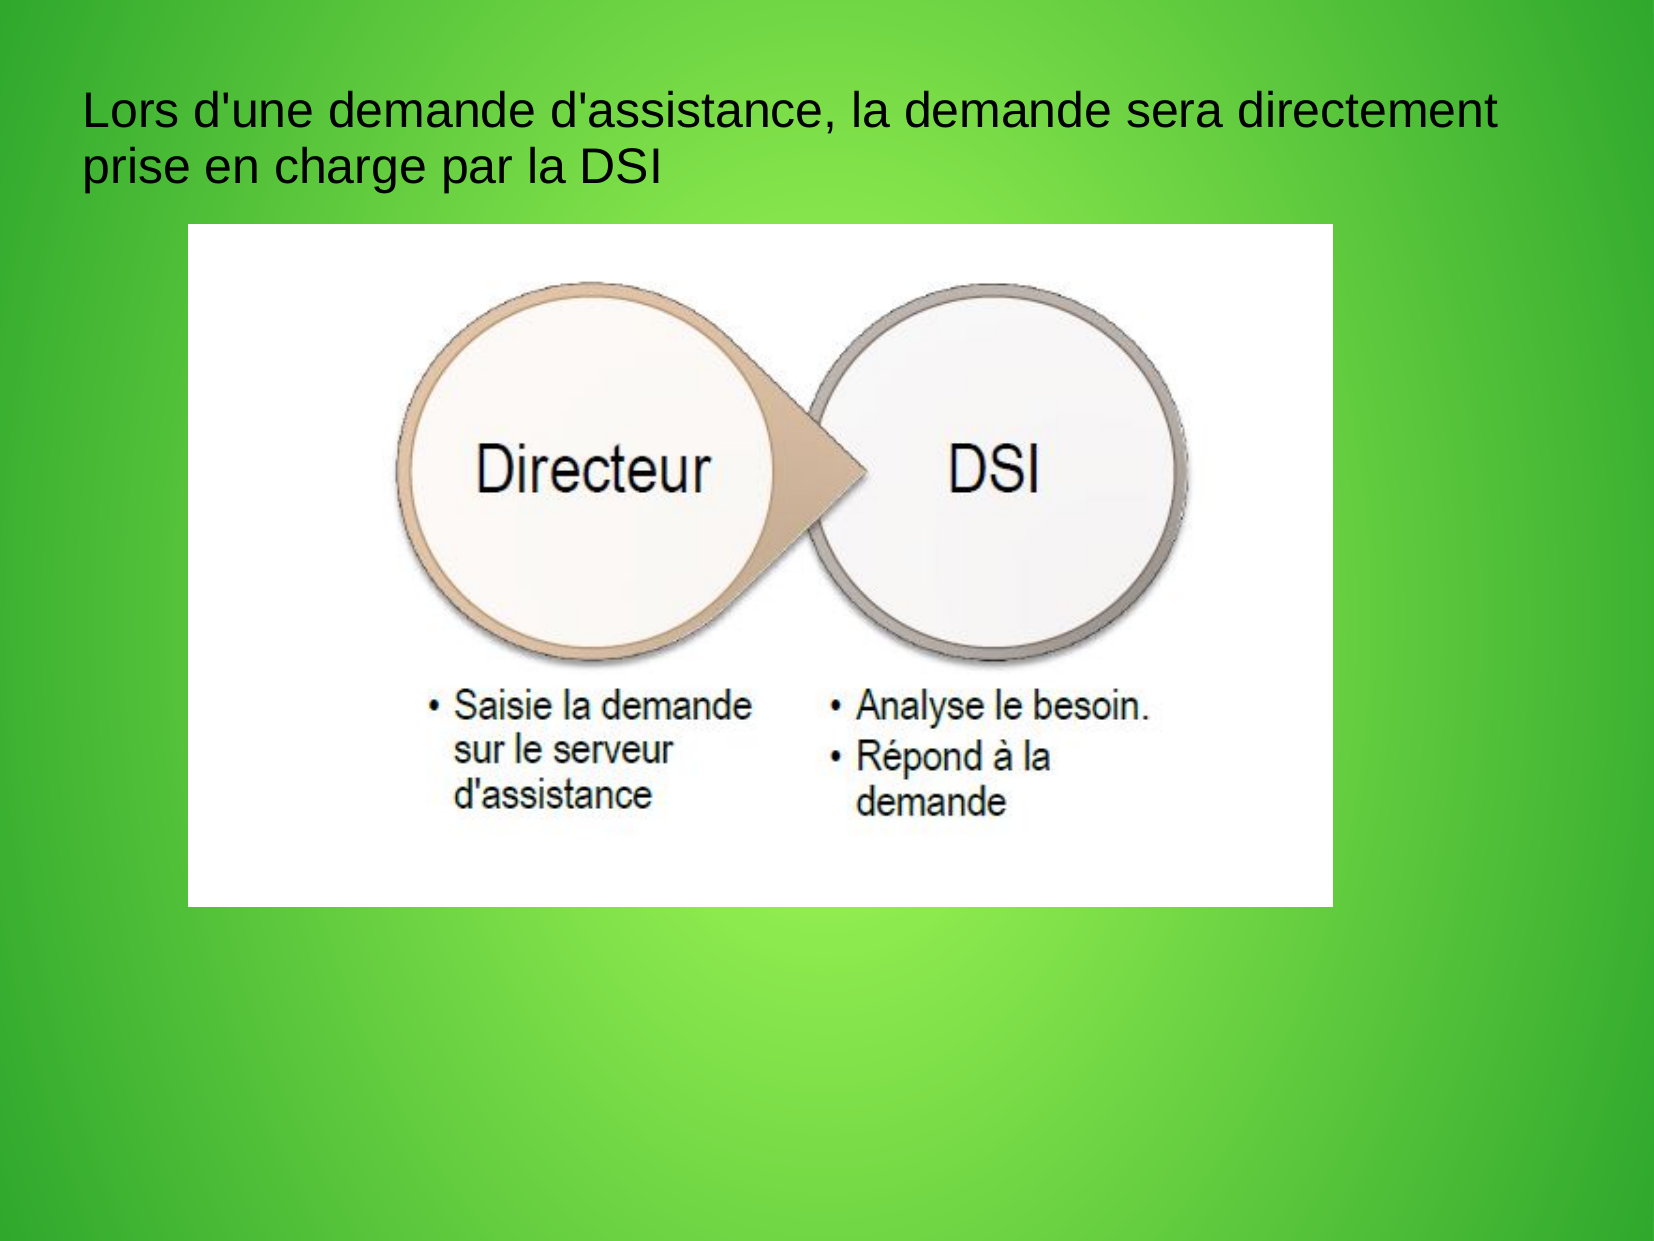

# Lors d'une demande d'assistance, la demande sera directement prise en charge par la DSI